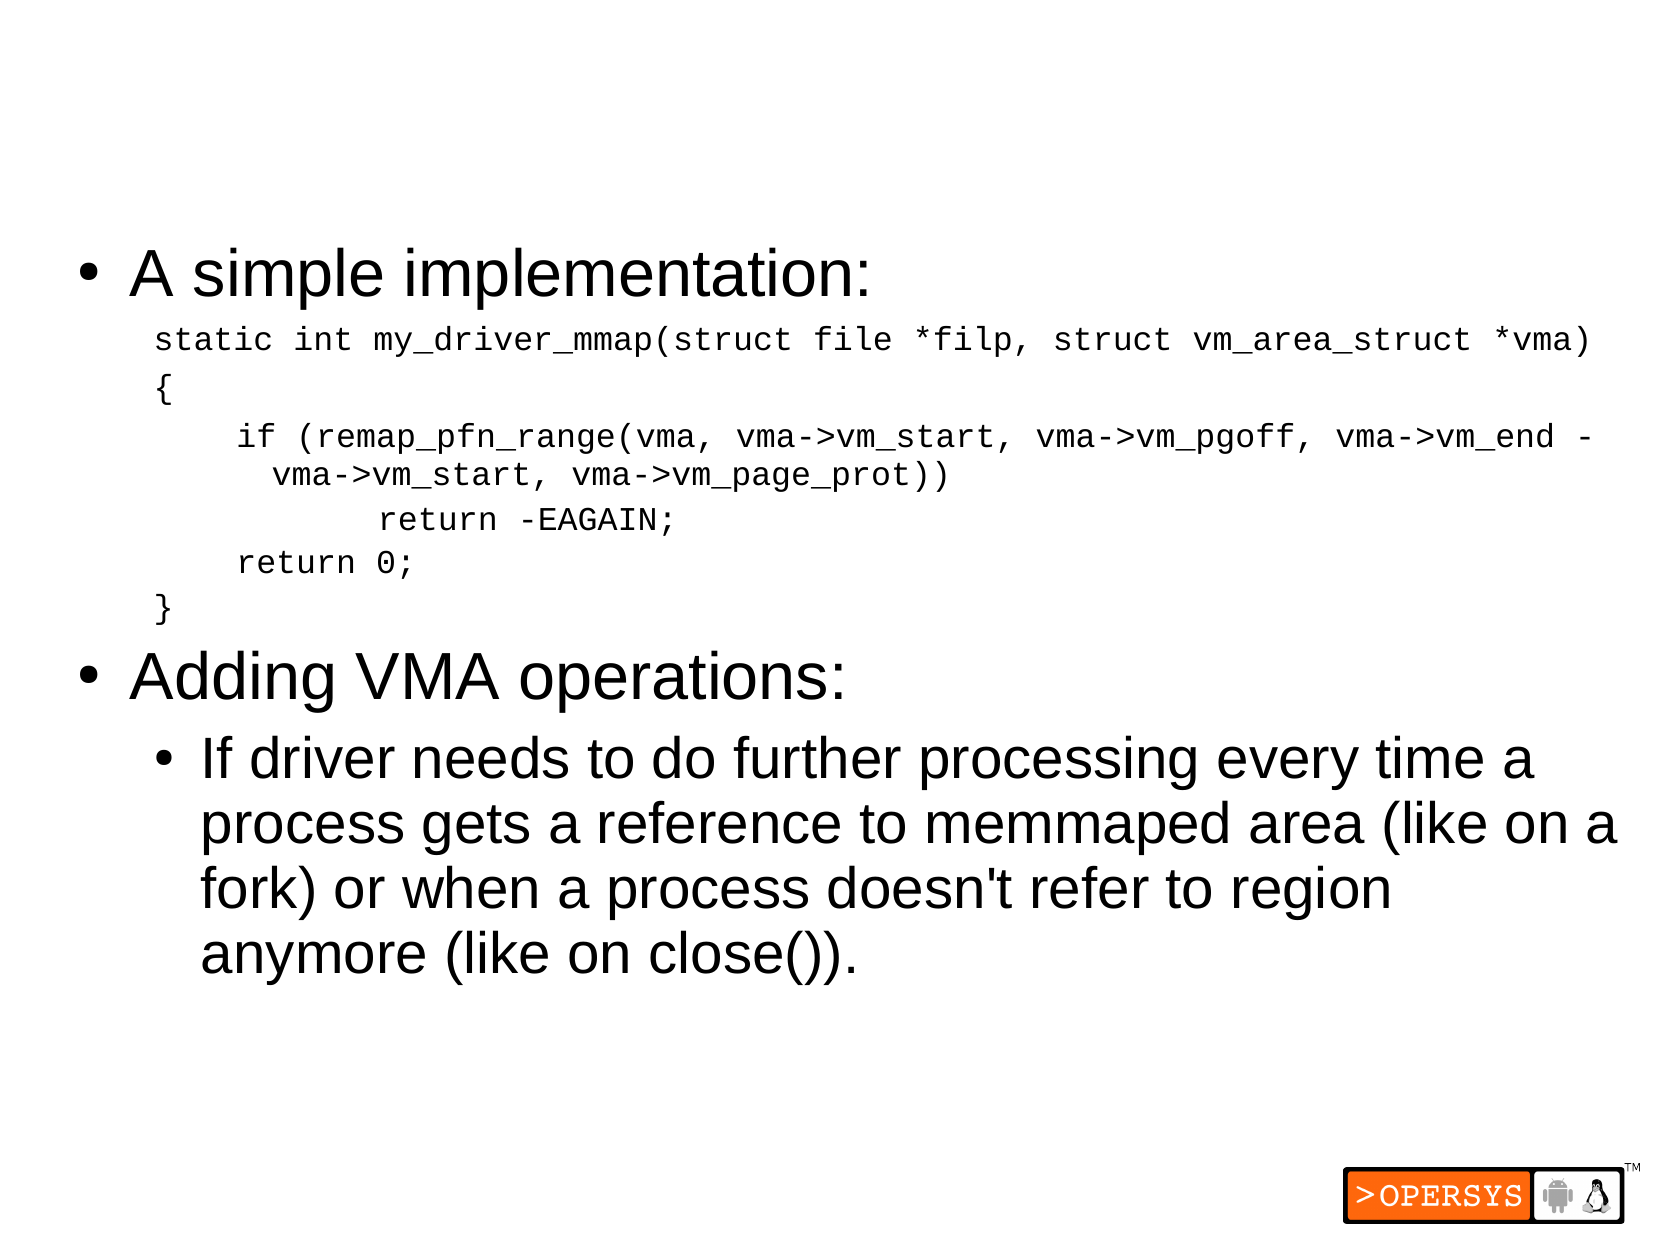

# A simple implementation:
static int my_driver_mmap(struct file *filp, struct vm_area_struct *vma)
{
if (remap_pfn_range(vma, vma->vm_start, vma->vm_pgoff, vma->vm_end - vma->vm_start, vma->vm_page_prot))
return -EAGAIN;
return 0;
}
Adding VMA operations:
If driver needs to do further processing every time a process gets a reference to memmaped area (like on a fork) or when a process doesn't refer to region anymore (like on close()).